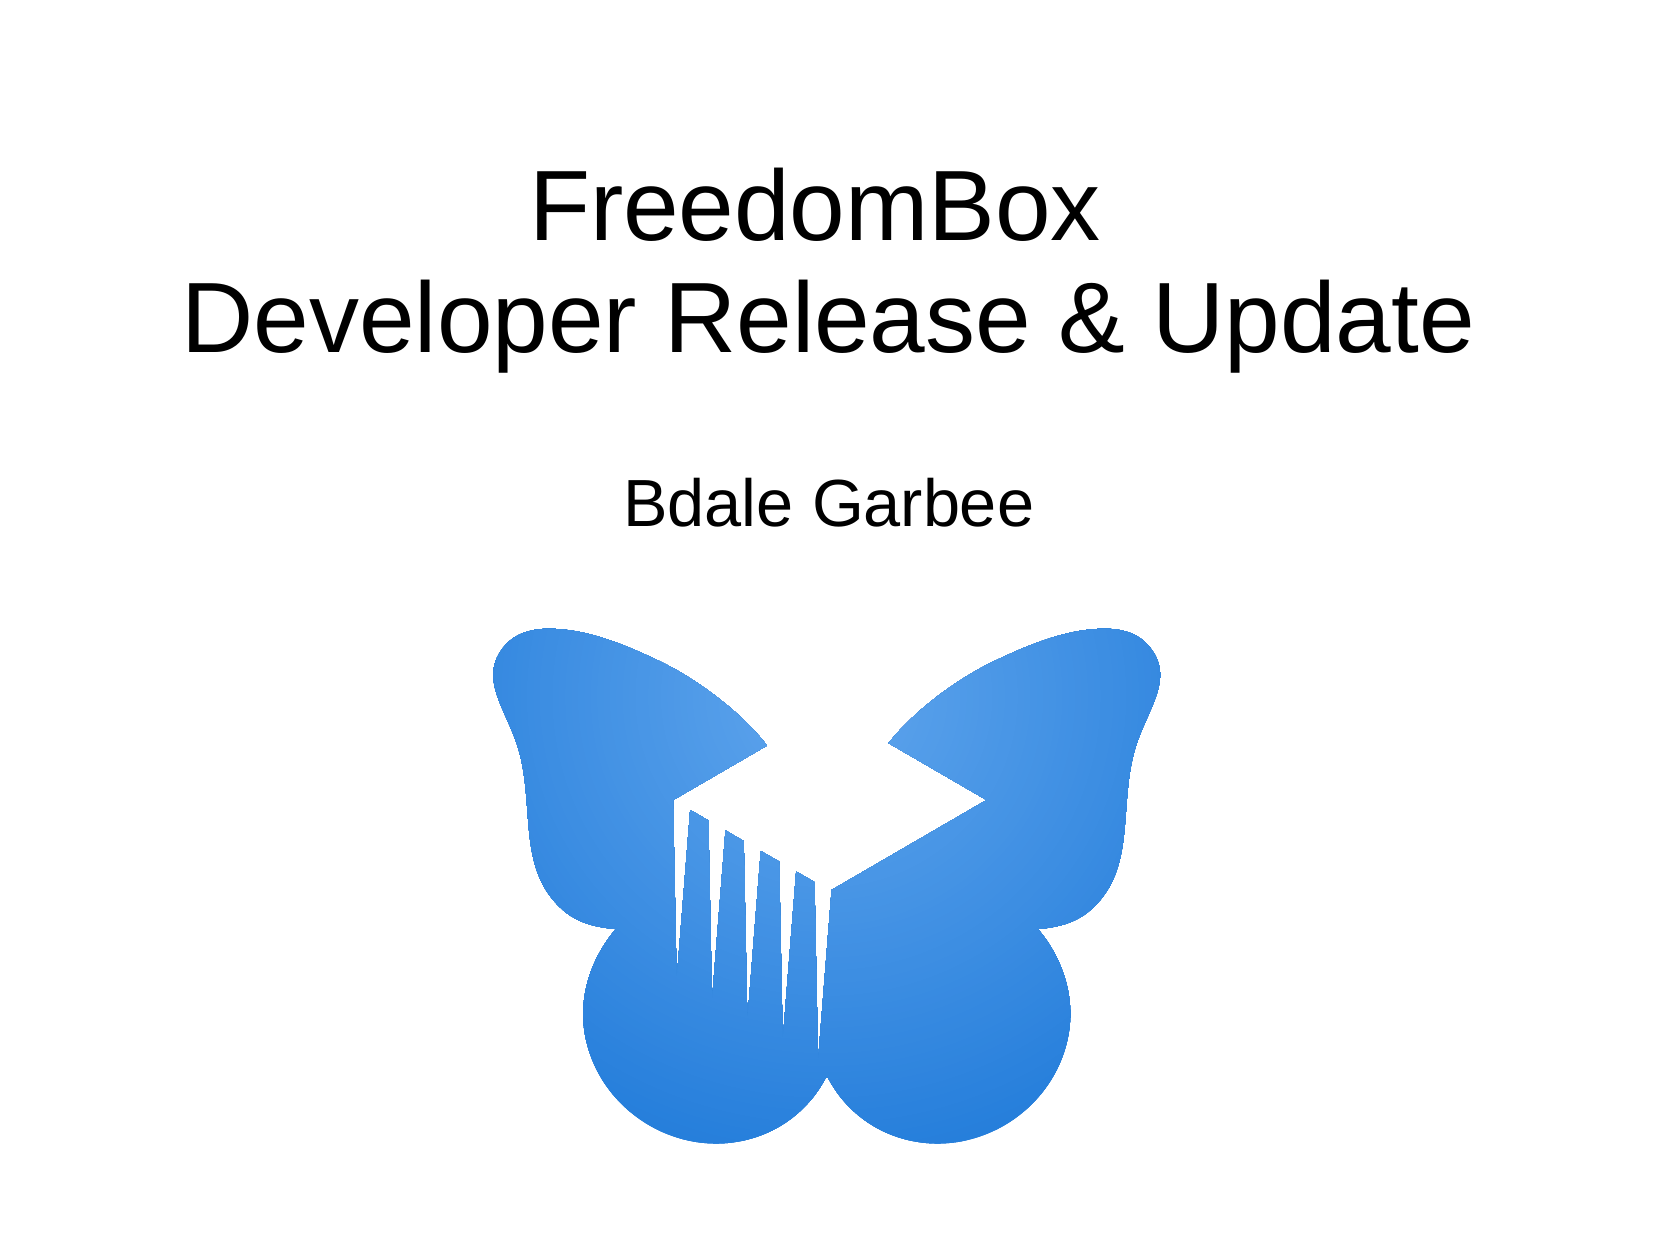

# FreedomBox
Developer Release & Update
Bdale Garbee